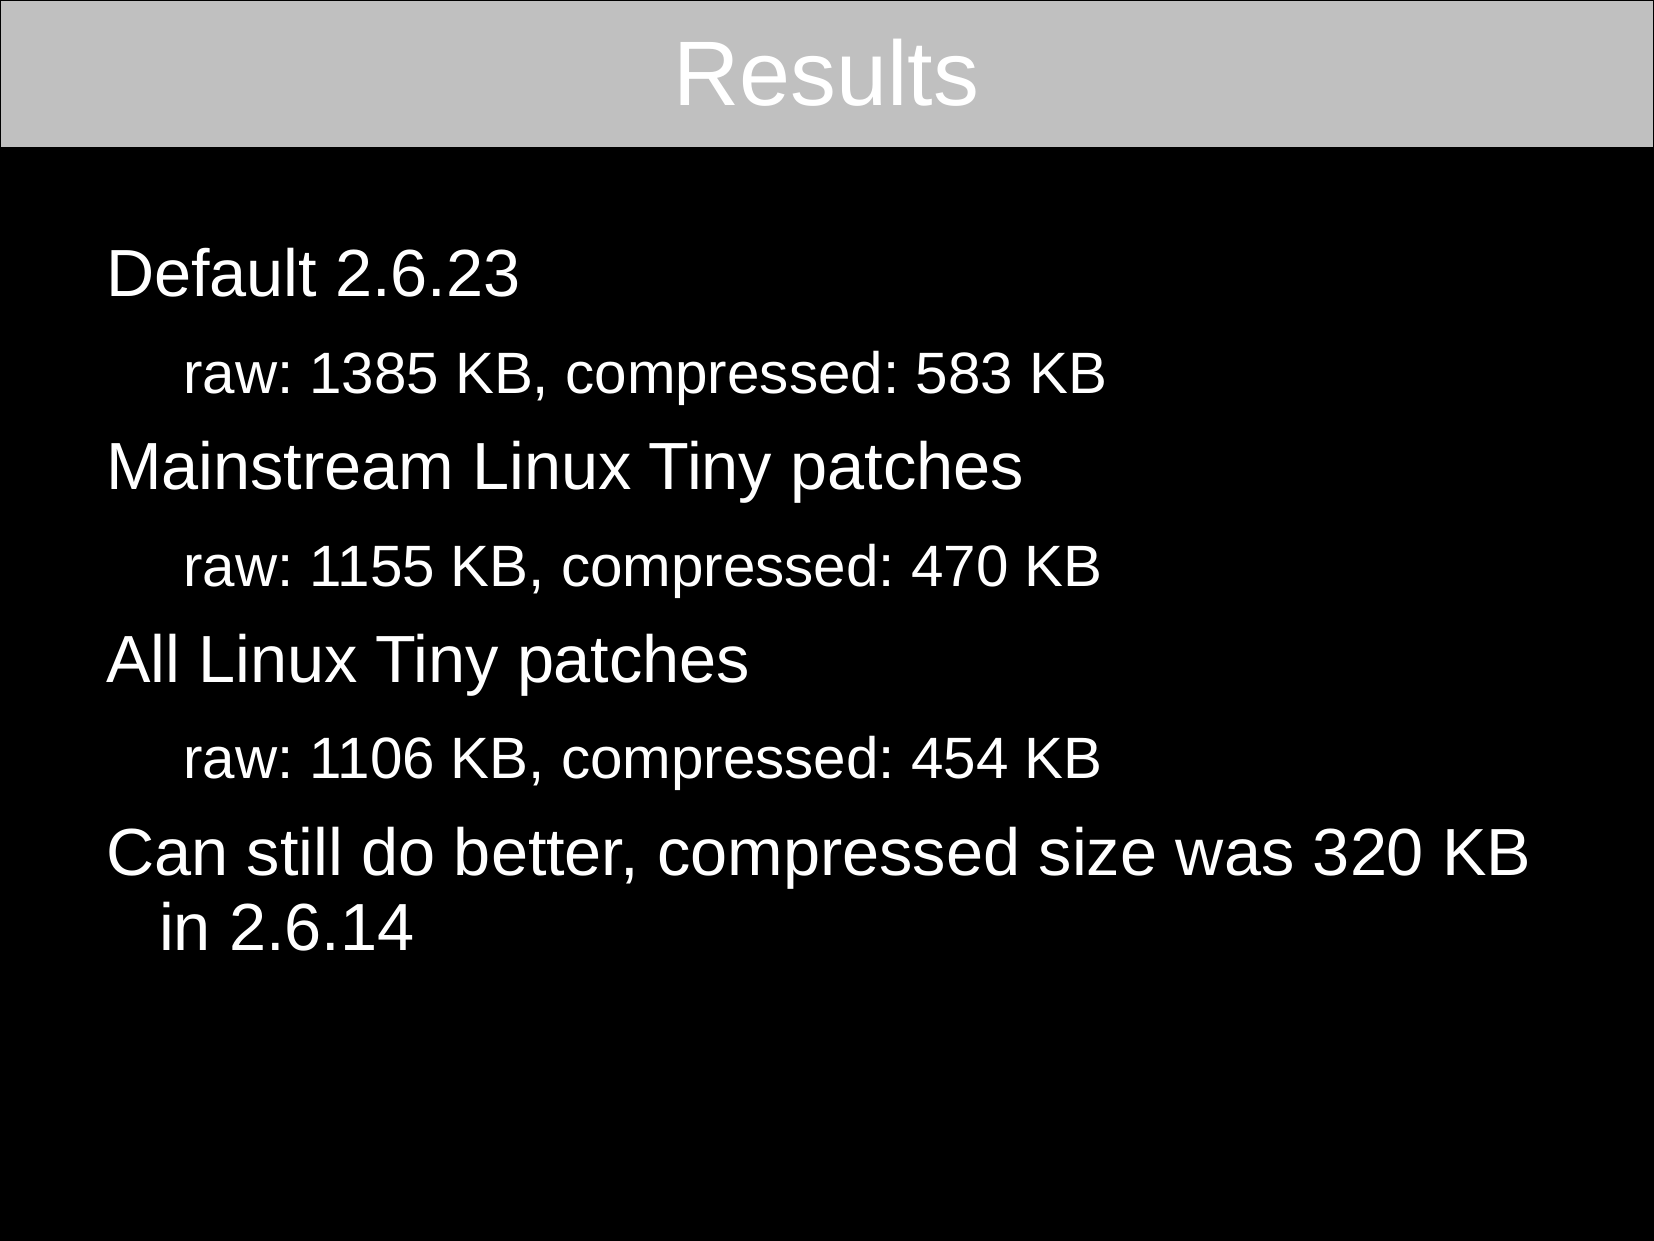

# Results
Default 2.6.23
raw: 1385 KB, compressed: 583 KB
Mainstream Linux Tiny patches
raw: 1155 KB, compressed: 470 KB
All Linux Tiny patches
raw: 1106 KB, compressed: 454 KB
Can still do better, compressed size was 320 KB in 2.6.14